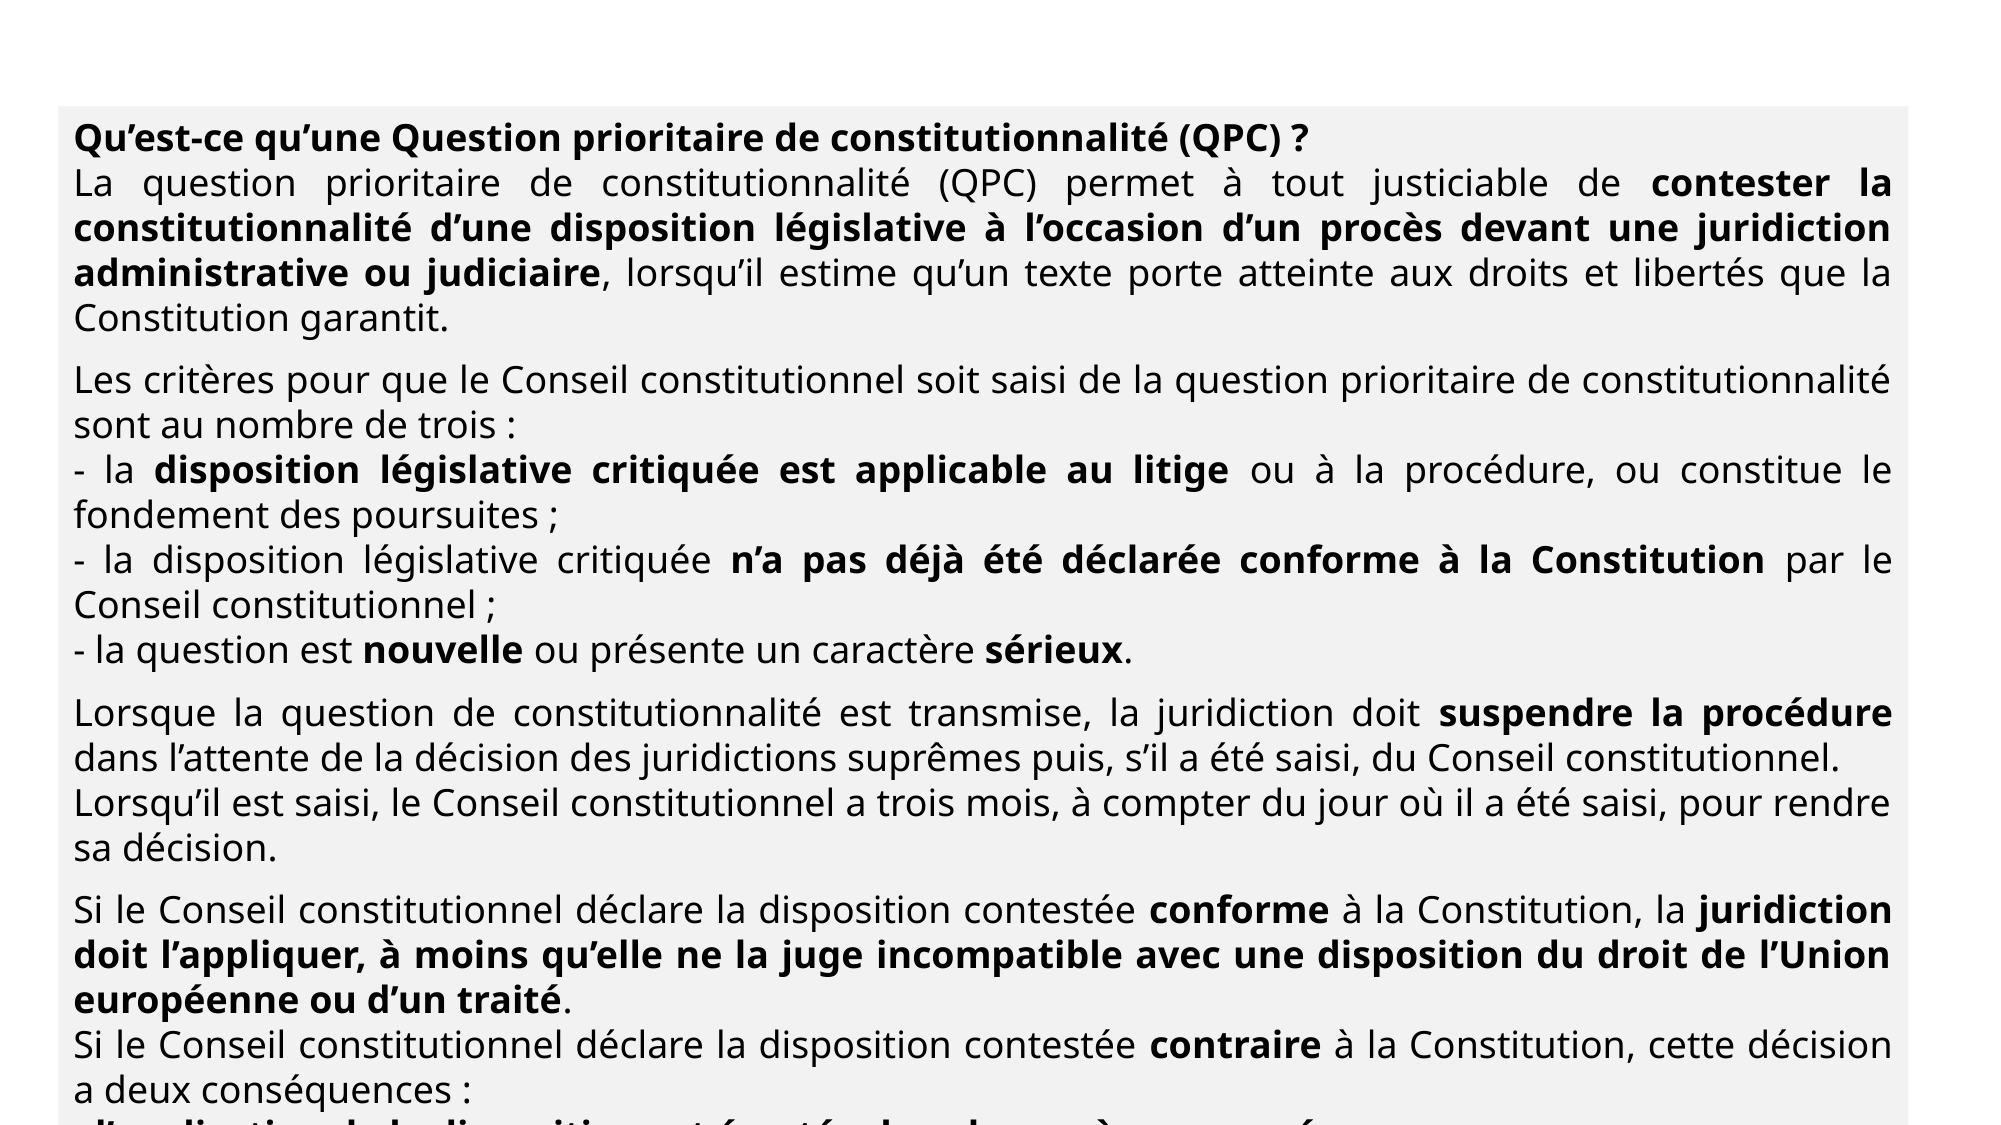

Qu’est-ce qu’une Question prioritaire de constitutionnalité (QPC) ?
La question prioritaire de constitutionnalité (QPC) permet à tout justiciable de contester la constitutionnalité d’une disposition législative à l’occasion d’un procès devant une juridiction administrative ou judiciaire, lorsqu’il estime qu’un texte porte atteinte aux droits et libertés que la Constitution garantit.
Les critères pour que le Conseil constitutionnel soit saisi de la question prioritaire de constitutionnalité sont au nombre de trois :
- la disposition législative critiquée est applicable au litige ou à la procédure, ou constitue le fondement des poursuites ;
- la disposition législative critiquée n’a pas déjà été déclarée conforme à la Constitution par le Conseil constitutionnel ;
- la question est nouvelle ou présente un caractère sérieux.
Lorsque la question de constitutionnalité est transmise, la juridiction doit suspendre la procédure dans l’attente de la décision des juridictions suprêmes puis, s’il a été saisi, du Conseil constitutionnel.
Lorsqu’il est saisi, le Conseil constitutionnel a trois mois, à compter du jour où il a été saisi, pour rendre sa décision.
Si le Conseil constitutionnel déclare la disposition contestée conforme à la Constitution, la juridiction doit l’appliquer, à moins qu’elle ne la juge incompatible avec une disposition du droit de l’Union européenne ou d’un traité.
Si le Conseil constitutionnel déclare la disposition contestée contraire à la Constitution, cette décision a deux conséquences :
- l’application de la disposition est écartée dans le procès concerné ;
- la disposition est abrogée soit immédiatement, soit à compter d’une date ultérieure fixée par le Conseil lui-même.
Les décisions du Conseil constitutionnel ne sont susceptibles d’aucun recours